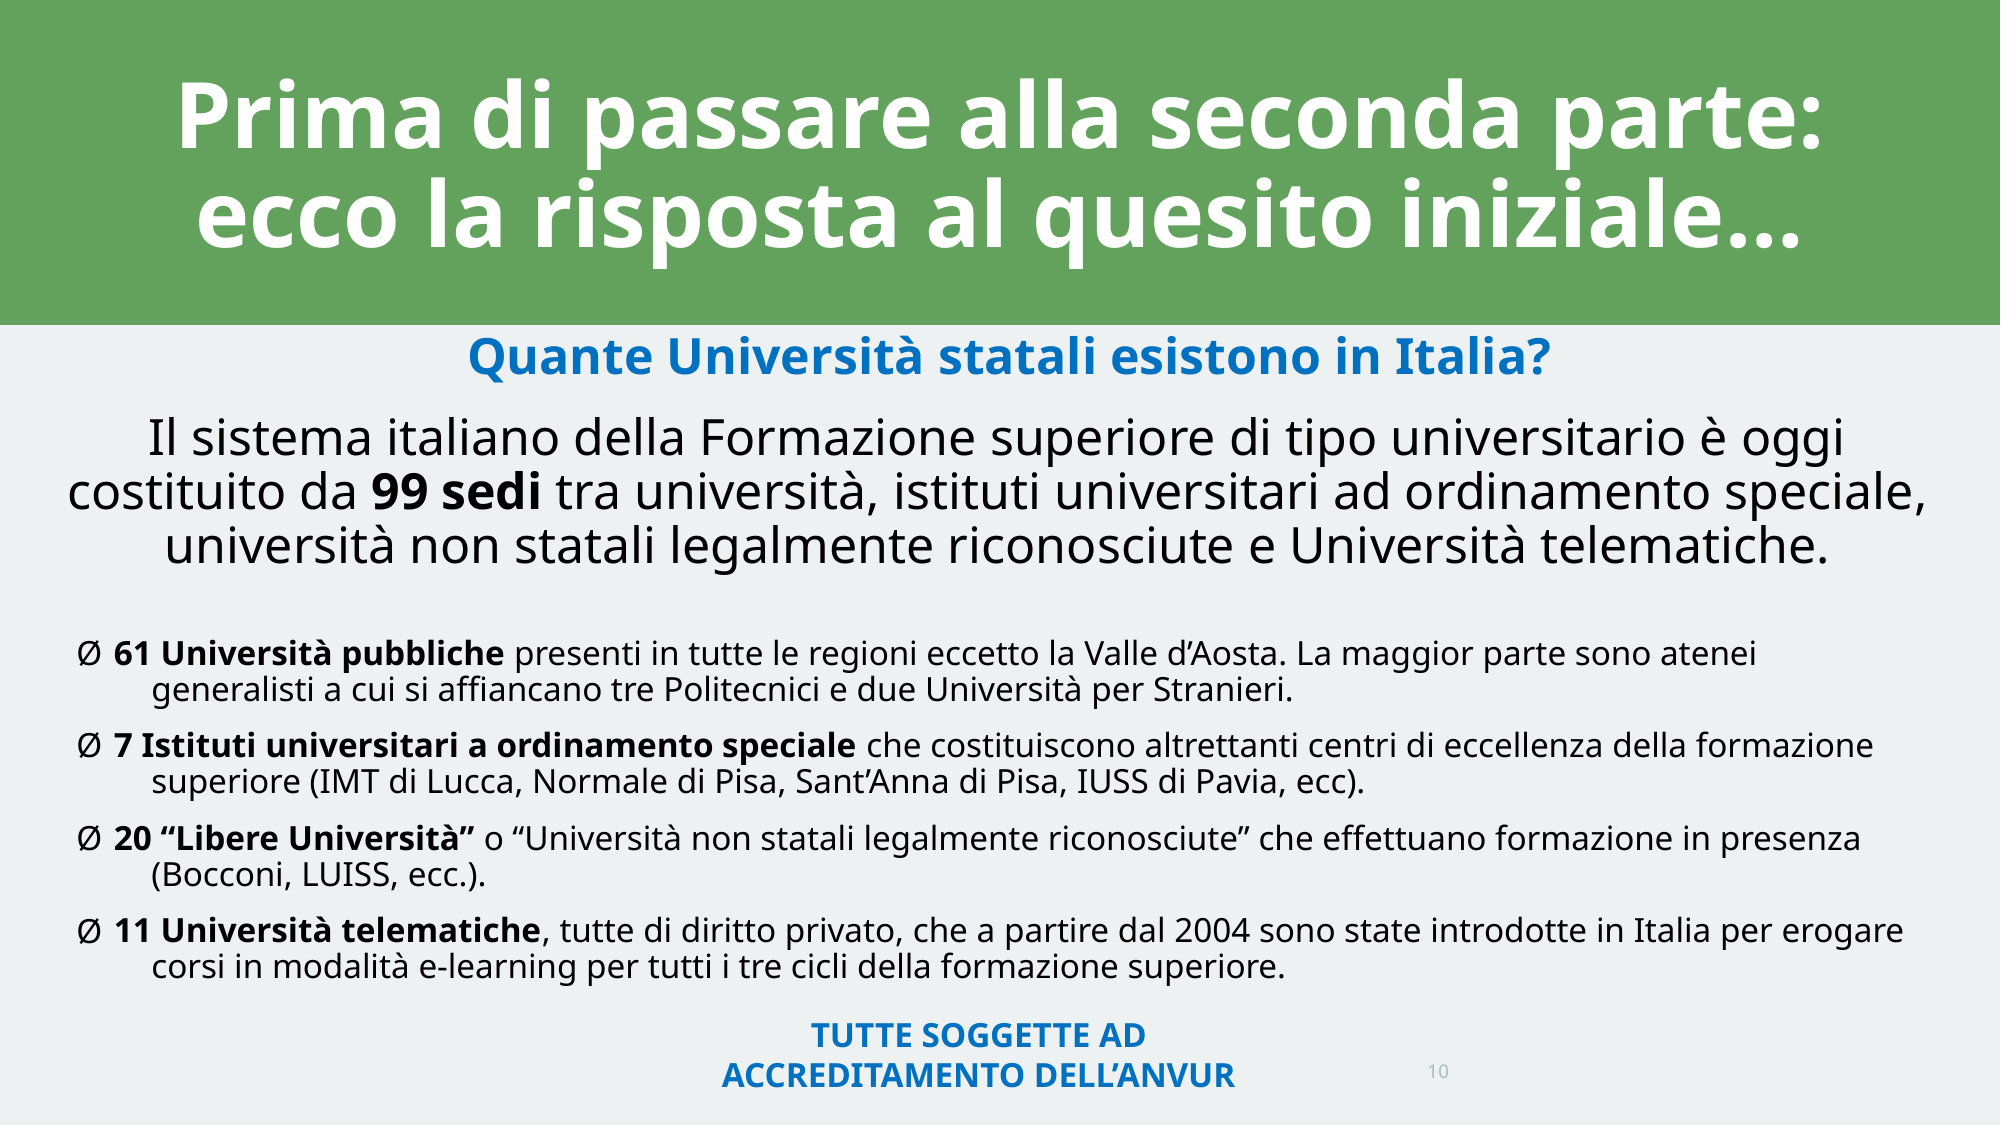

# Prima di passare alla seconda parte: ecco la risposta al quesito iniziale…
Quante Università statali esistono in Italia?
Il sistema italiano della Formazione superiore di tipo universitario è oggi costituito da 99 sedi tra università, istituti universitari ad ordinamento speciale, università non statali legalmente riconosciute e Università telematiche.
61 Università pubbliche presenti in tutte le regioni eccetto la Valle d’Aosta. La maggior parte sono atenei generalisti a cui si affiancano tre Politecnici e due Università per Stranieri.
7 Istituti universitari a ordinamento speciale che costituiscono altrettanti centri di eccellenza della formazione superiore (IMT di Lucca, Normale di Pisa, Sant’Anna di Pisa, IUSS di Pavia, ecc).
20 “Libere Università” o “Università non statali legalmente riconosciute” che effettuano formazione in presenza (Bocconi, LUISS, ecc.).
11 Università telematiche, tutte di diritto privato, che a partire dal 2004 sono state introdotte in Italia per erogare corsi in modalità e-learning per tutti i tre cicli della formazione superiore.
TUTTE SOGGETTE AD ACCREDITAMENTO DELL’ANVUR